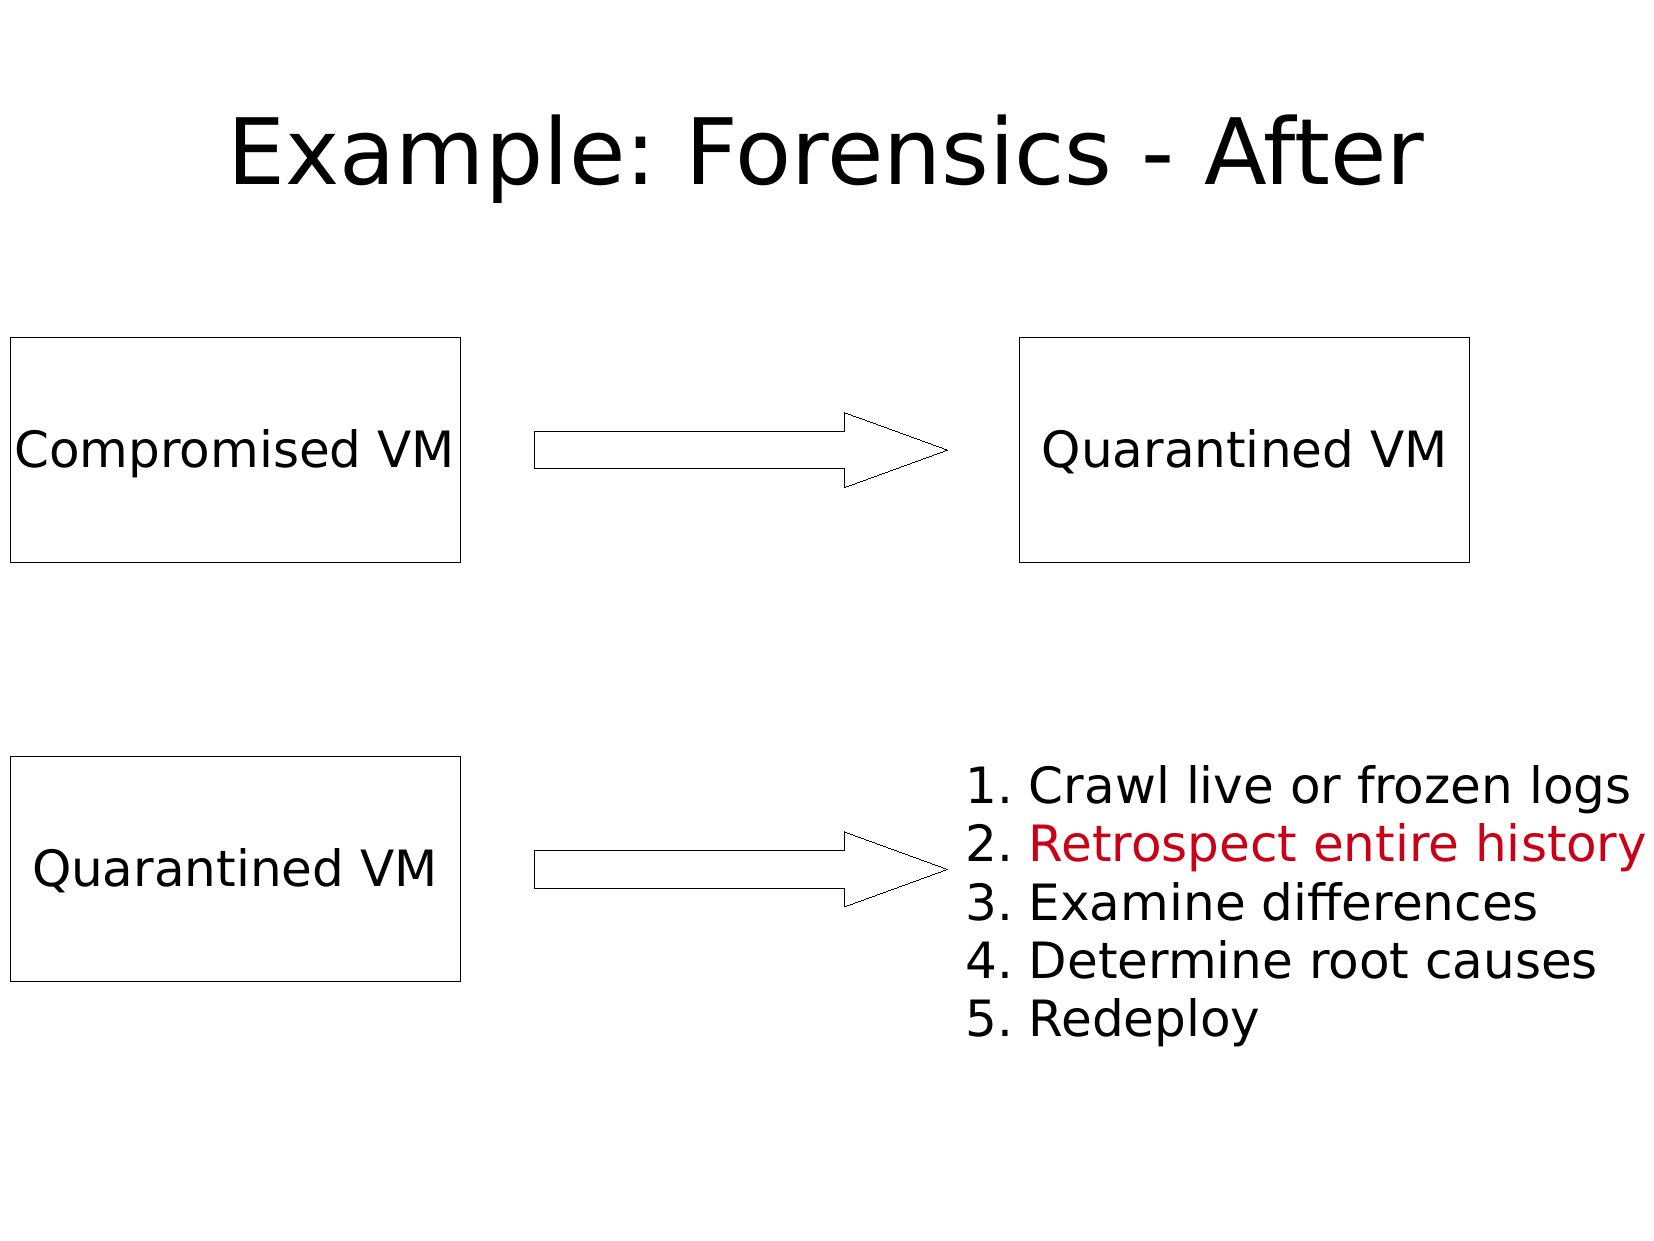

# Example: Forensics - After
Compromised VM
Quarantined VM
 Crawl live or frozen logs
 Retrospect entire history
 Examine differences
 Determine root causes
 Redeploy
Quarantined VM